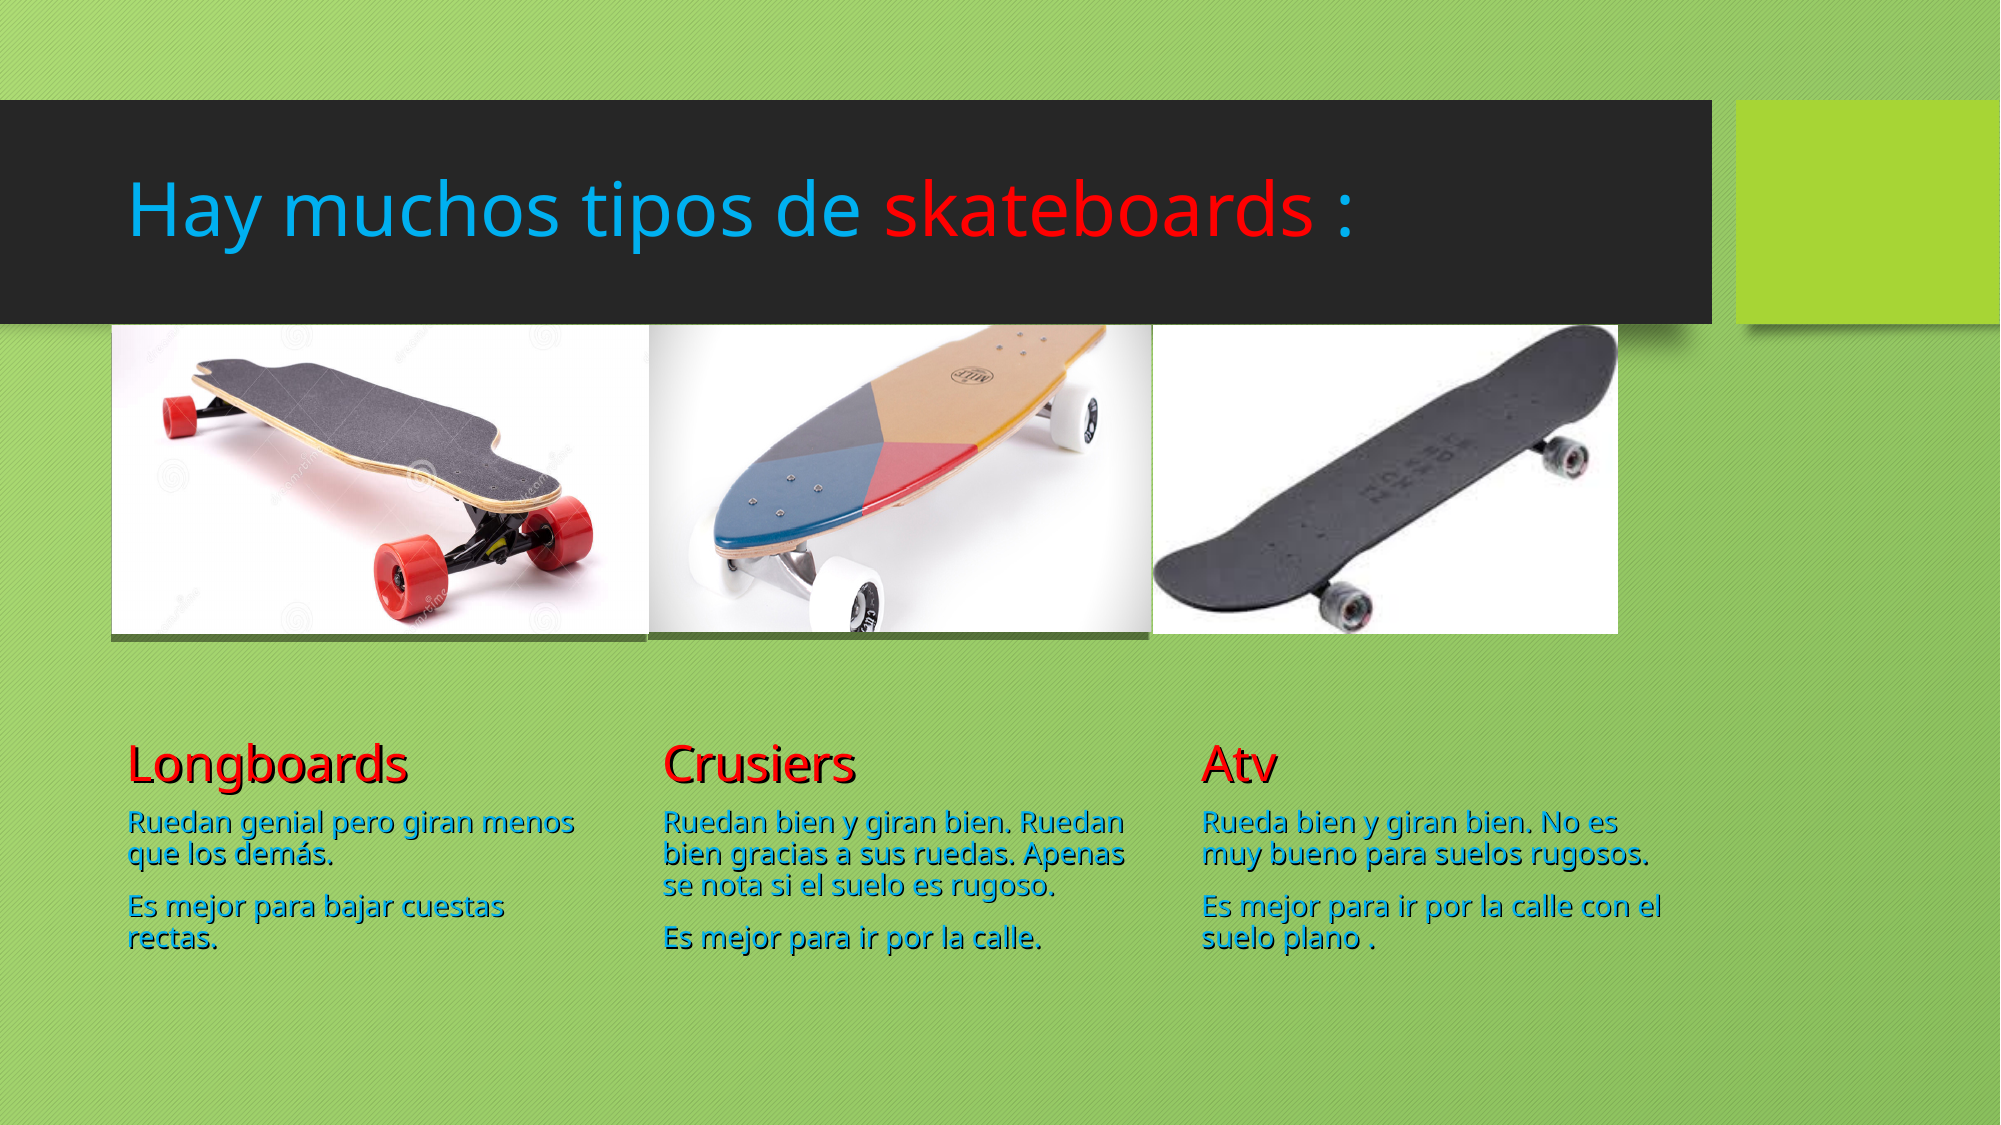

# Hay muchos tipos de skateboards :
Longboards
Crusiers
Atv
Ruedan genial pero giran menos que los demás.
Es mejor para bajar cuestas rectas.
Ruedan bien y giran bien. Ruedan bien gracias a sus ruedas. Apenas se nota si el suelo es rugoso.
Es mejor para ir por la calle.
Rueda bien y giran bien. No es muy bueno para suelos rugosos.
Es mejor para ir por la calle con el suelo plano .